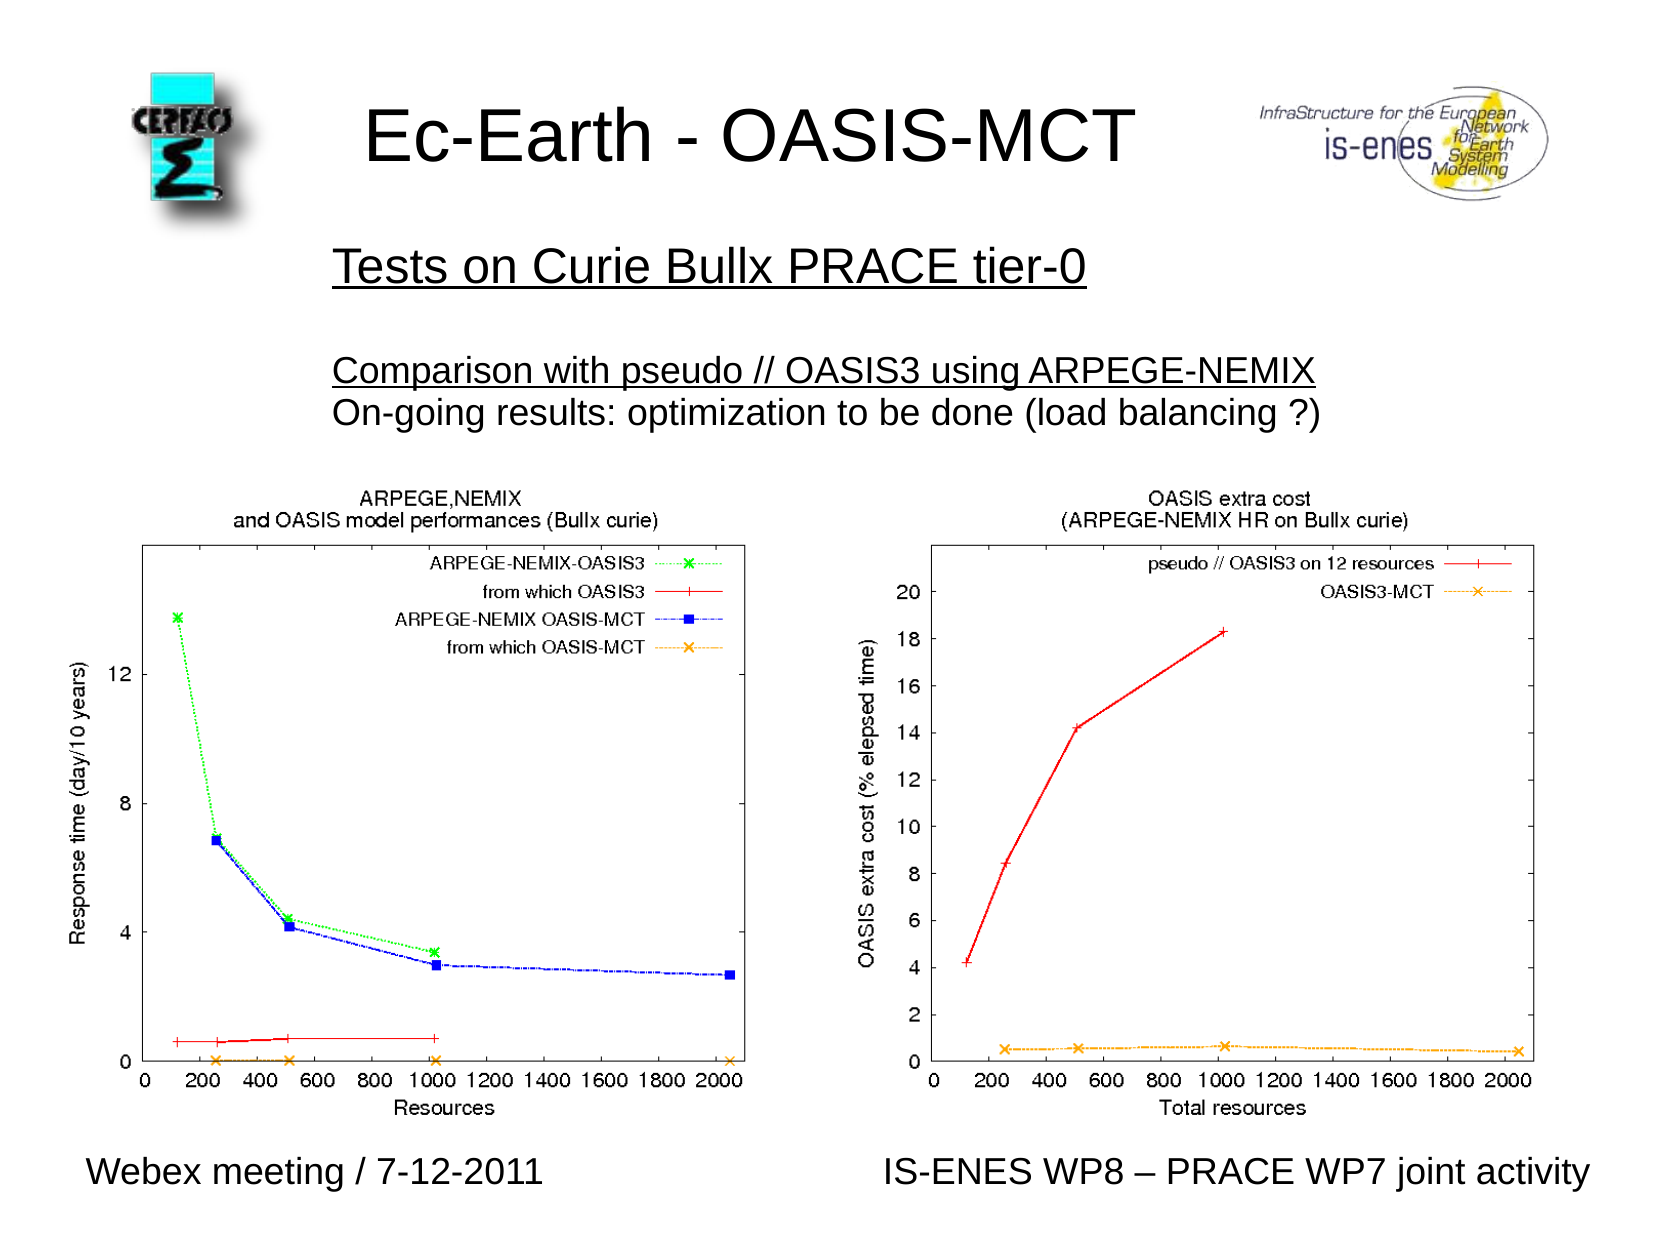

Tests on Curie Bullx PRACE tier-0
Comparison with pseudo // OASIS3 using ARPEGE-NEMIX
On-going results: optimization to be done (load balancing ?)